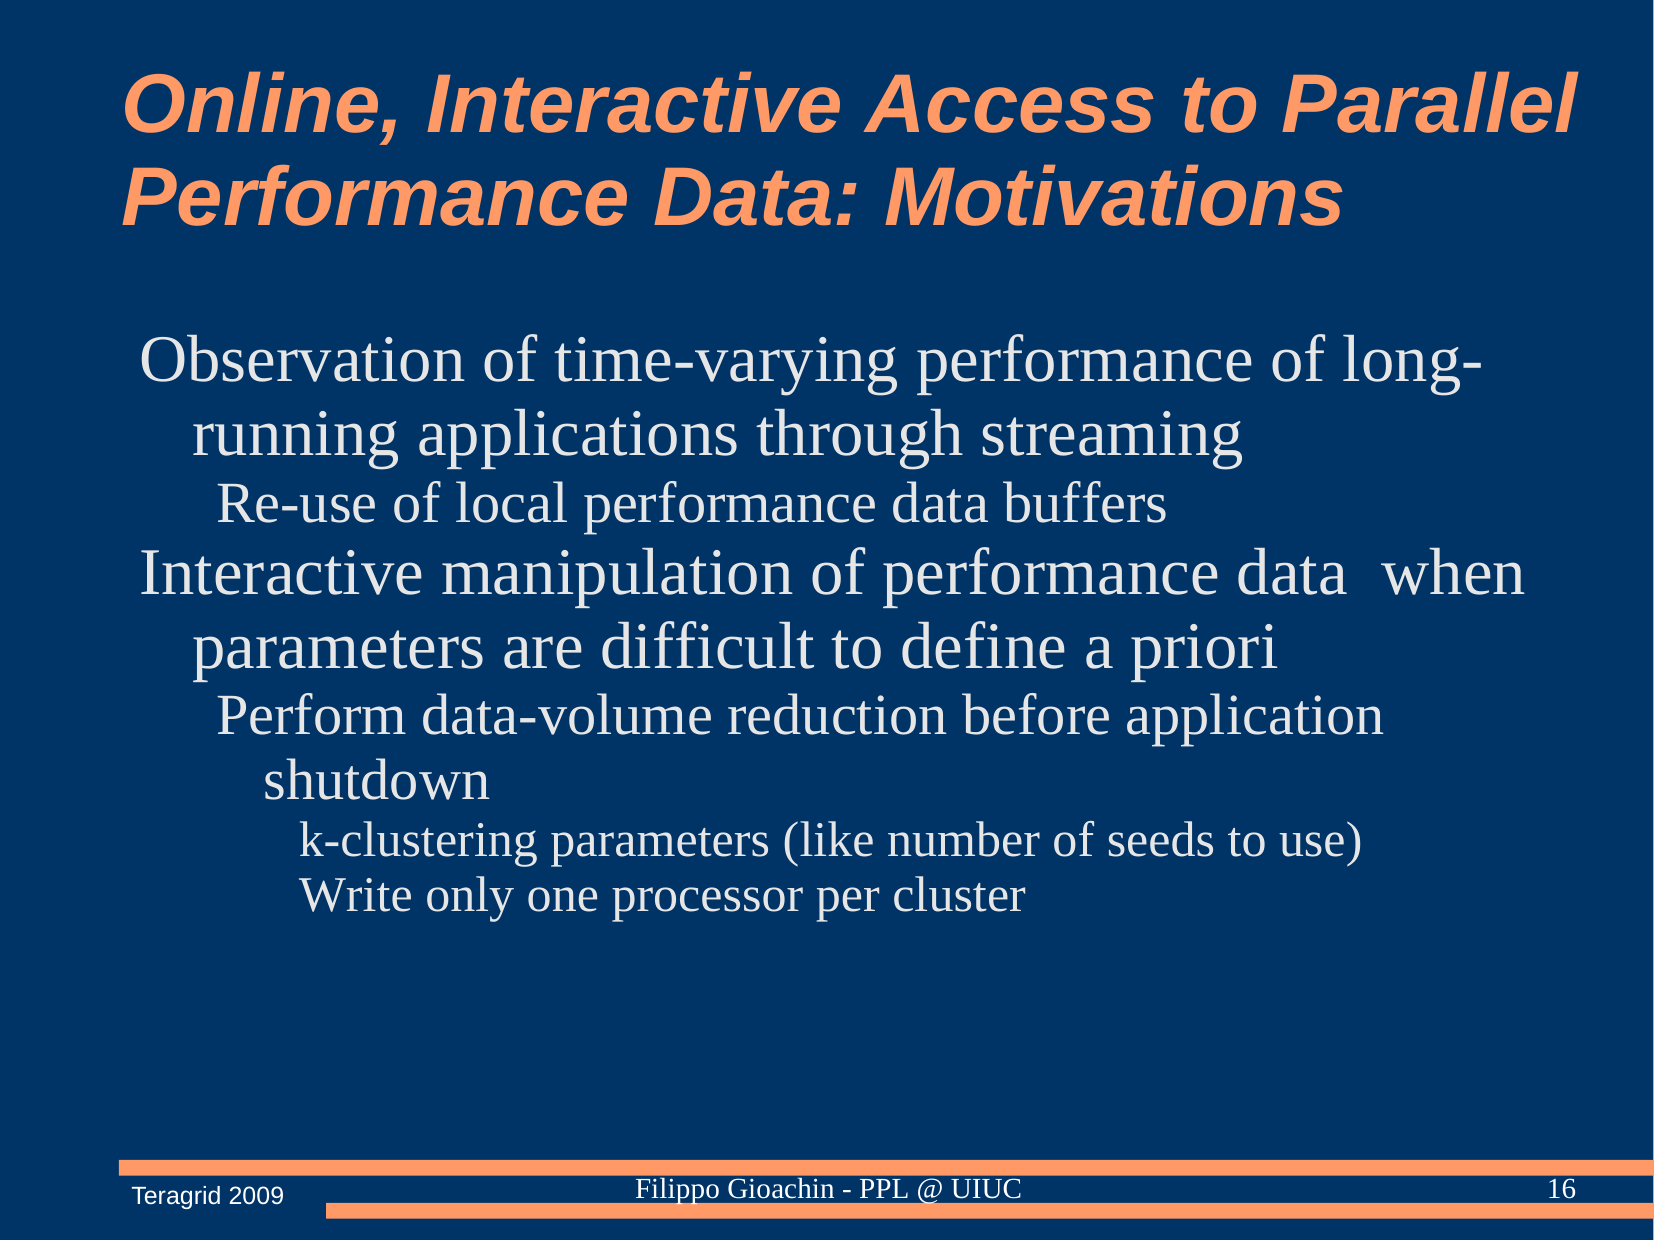

# Online, Interactive Access to Parallel Performance Data: Motivations
Observation of time-varying performance of long-running applications through streaming
Re-use of local performance data buffers
Interactive manipulation of performance data when parameters are difficult to define a priori
Perform data-volume reduction before application shutdown
k-clustering parameters (like number of seeds to use)
Write only one processor per cluster
16
Filippo Gioachin - PPL @ UIUC